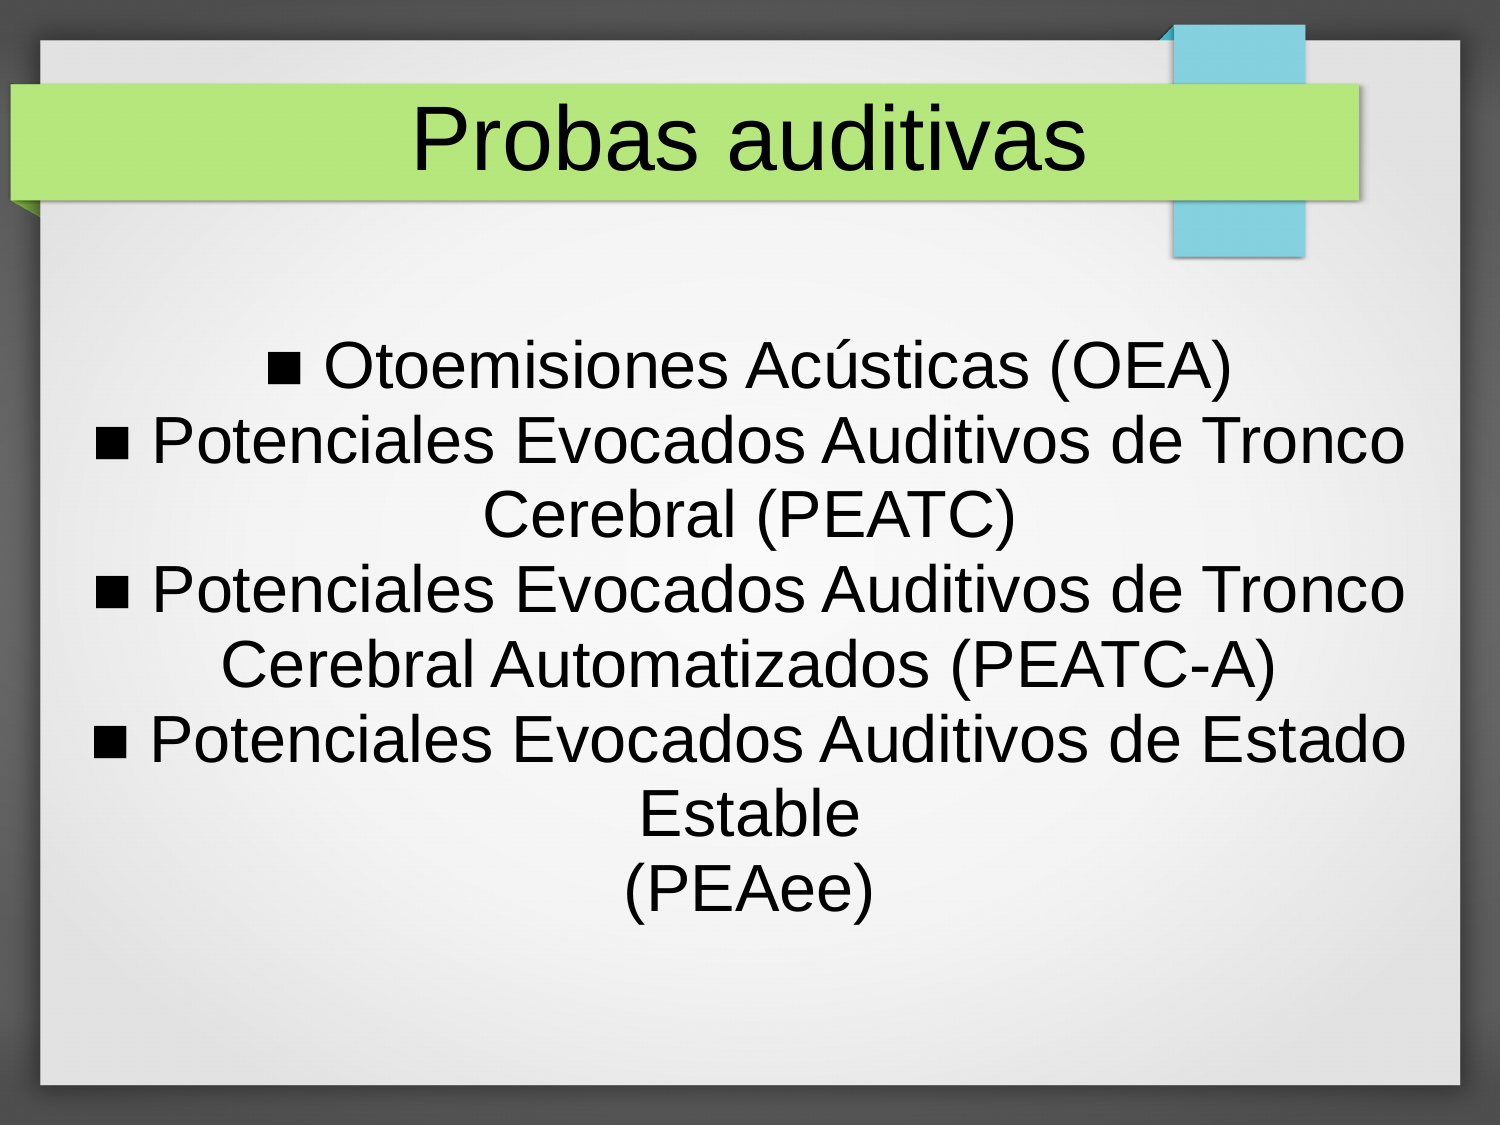

# Probas auditivas
■ Otoemisiones Acústicas (OEA)
■ Potenciales Evocados Auditivos de Tronco
Cerebral (PEATC)
■ Potenciales Evocados Auditivos de Tronco
Cerebral Automatizados (PEATC-A)
■ Potenciales Evocados Auditivos de Estado Estable
(PEAee)